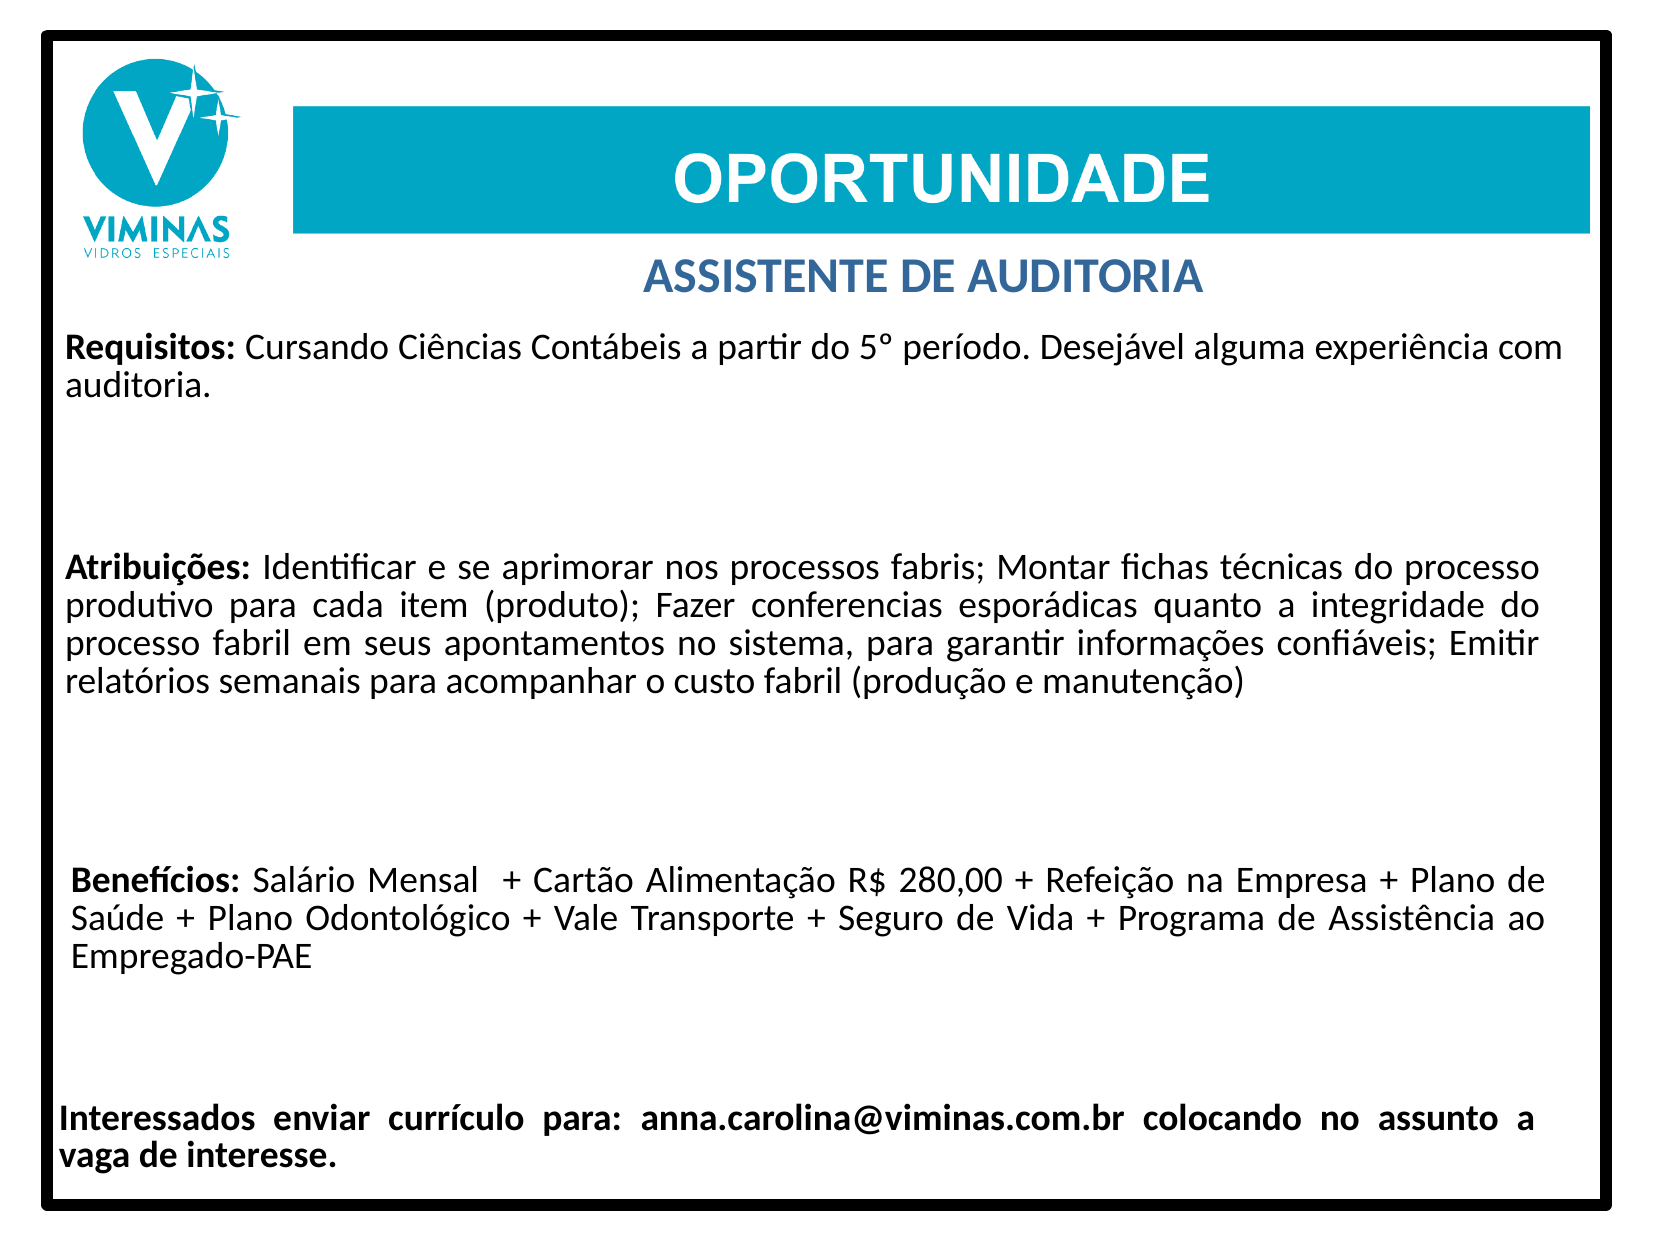

# ASSISTENTE DE AUDITORIA
Requisitos: Cursando Ciências Contábeis a partir do 5º período. Desejável alguma experiência com auditoria.
Atribuições: Identificar e se aprimorar nos processos fabris; Montar fichas técnicas do processo produtivo para cada item (produto); Fazer conferencias esporádicas quanto a integridade do processo fabril em seus apontamentos no sistema, para garantir informações confiáveis; Emitir relatórios semanais para acompanhar o custo fabril (produção e manutenção)
Benefícios: Salário Mensal + Cartão Alimentação R$ 280,00 + Refeição na Empresa + Plano de Saúde + Plano Odontológico + Vale Transporte + Seguro de Vida + Programa de Assistência ao Empregado-PAE
Interessados enviar currículo para: anna.carolina@viminas.com.br colocando no assunto a vaga de interesse.